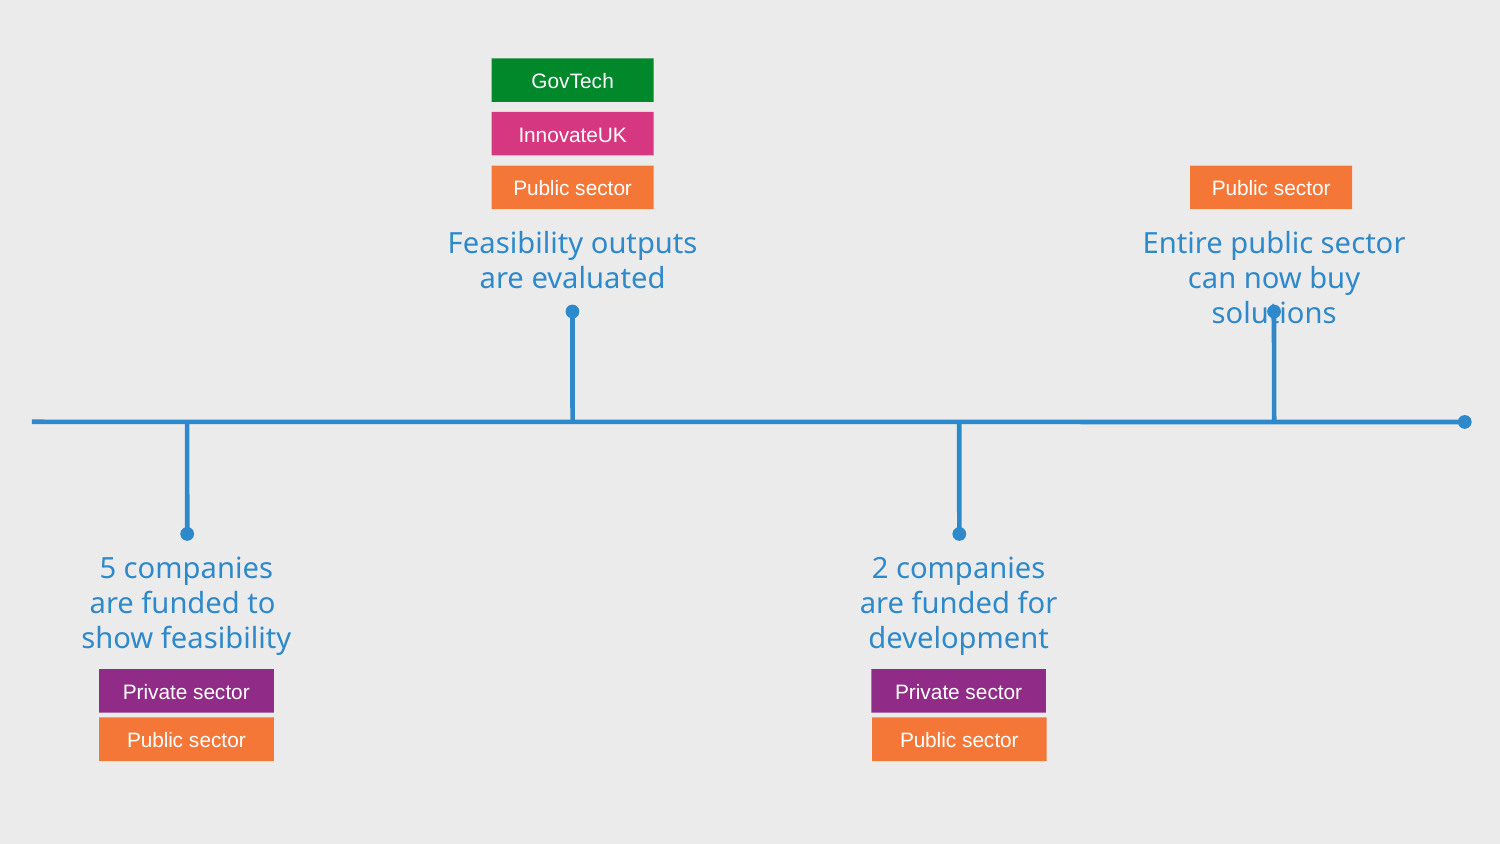

GovTech
InnovateUK
Public sector
Feasibility outputs
are evaluated
Public sector
Entire public sector
can now buy solutions
5 companies
are funded to
show feasibility
Private sector
Public sector
2 companies
are funded for development
Private sector
Public sector